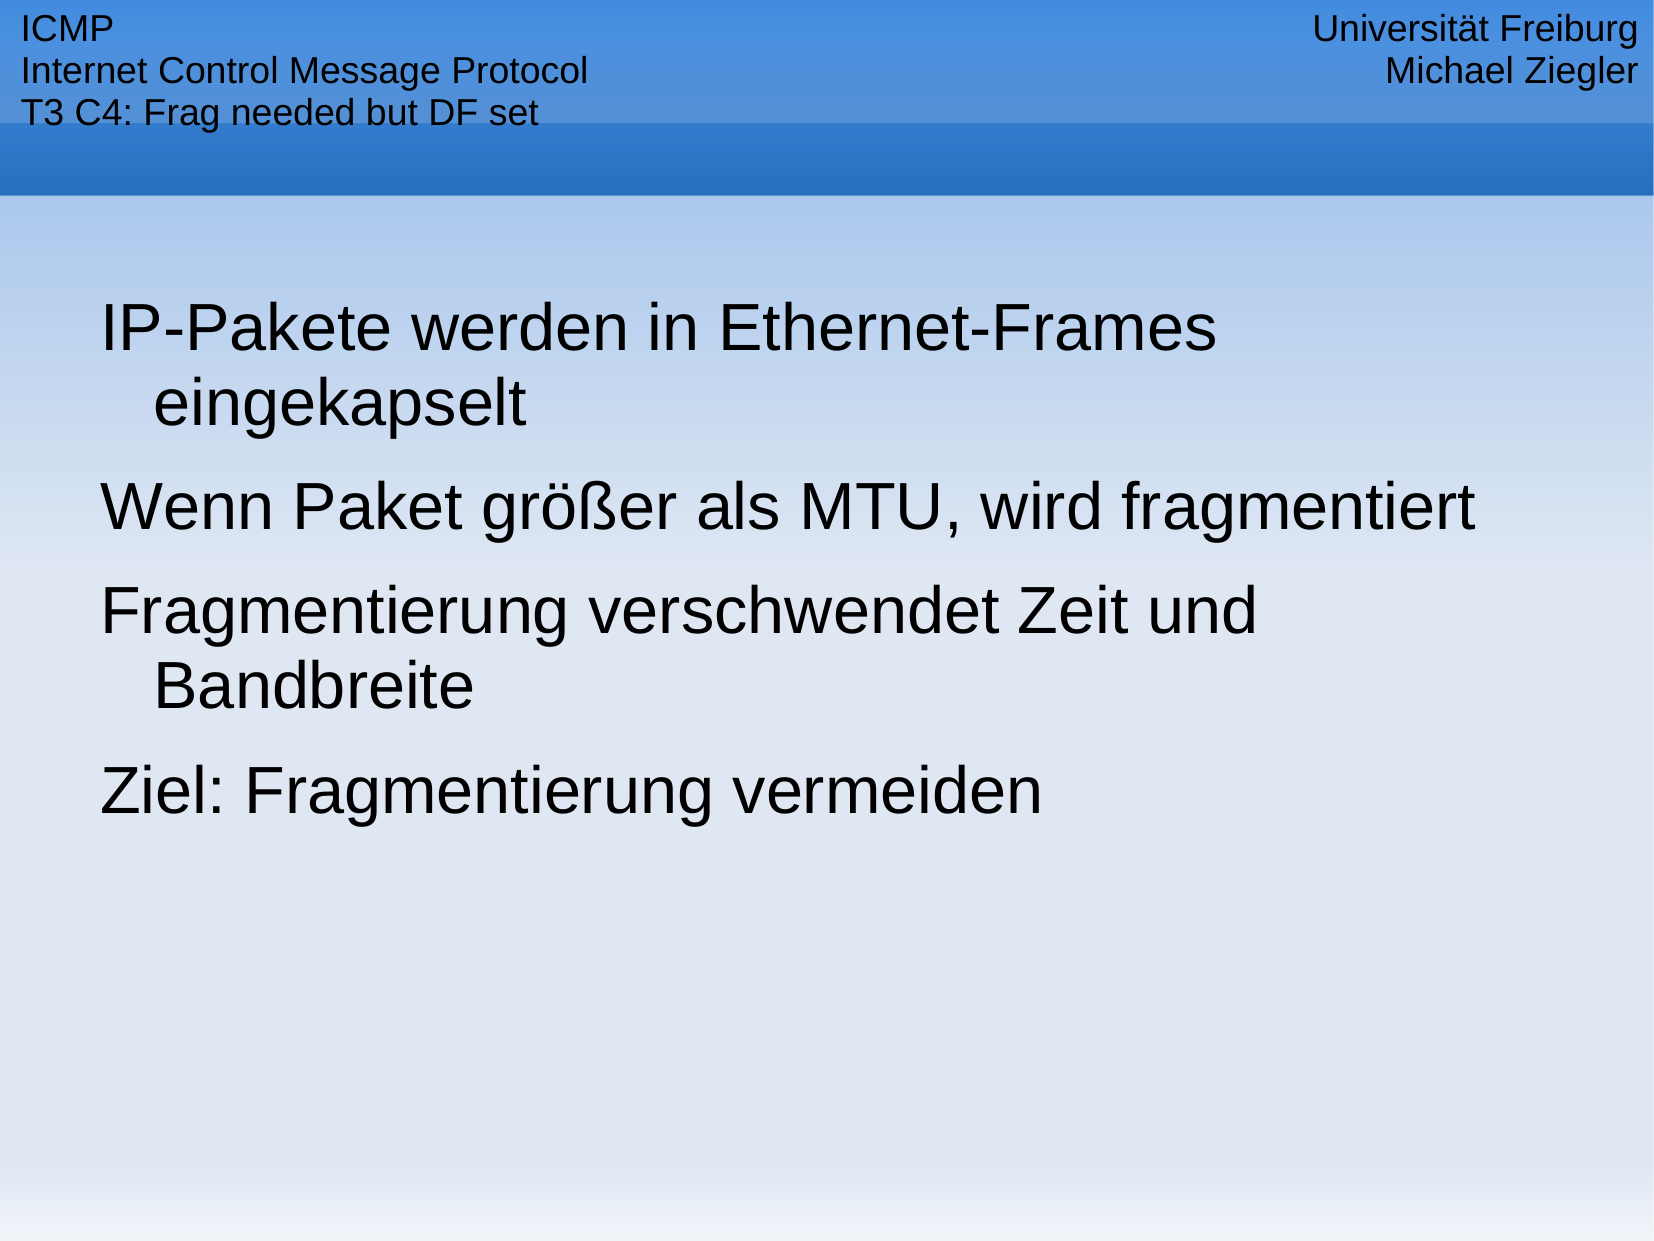

ICMP
Internet Control Message Protocol
T3 C4: Frag needed but DF set
Universität Freiburg
Michael Ziegler
# IP-Pakete werden in Ethernet-Frames eingekapselt
Wenn Paket größer als MTU, wird fragmentiert
Fragmentierung verschwendet Zeit und Bandbreite
Ziel: Fragmentierung vermeiden